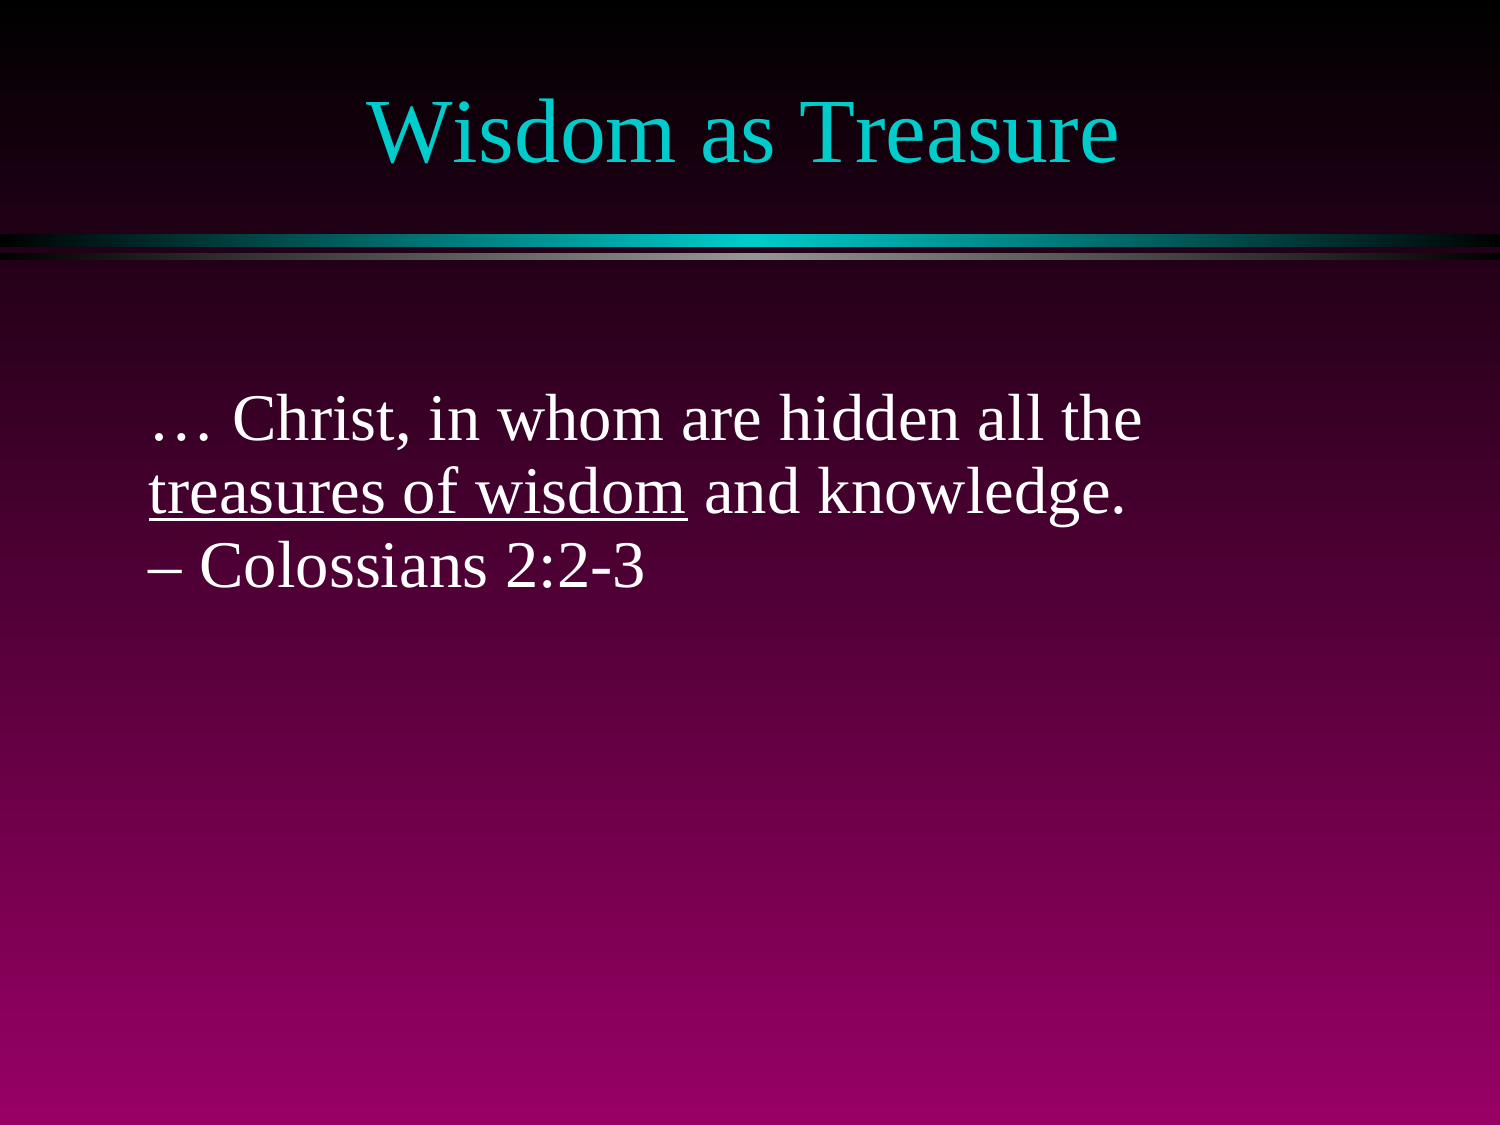

# Wisdom as Treasure
… Christ, in whom are hidden all the treasures of wisdom and knowledge.
– Colossians 2:2-3